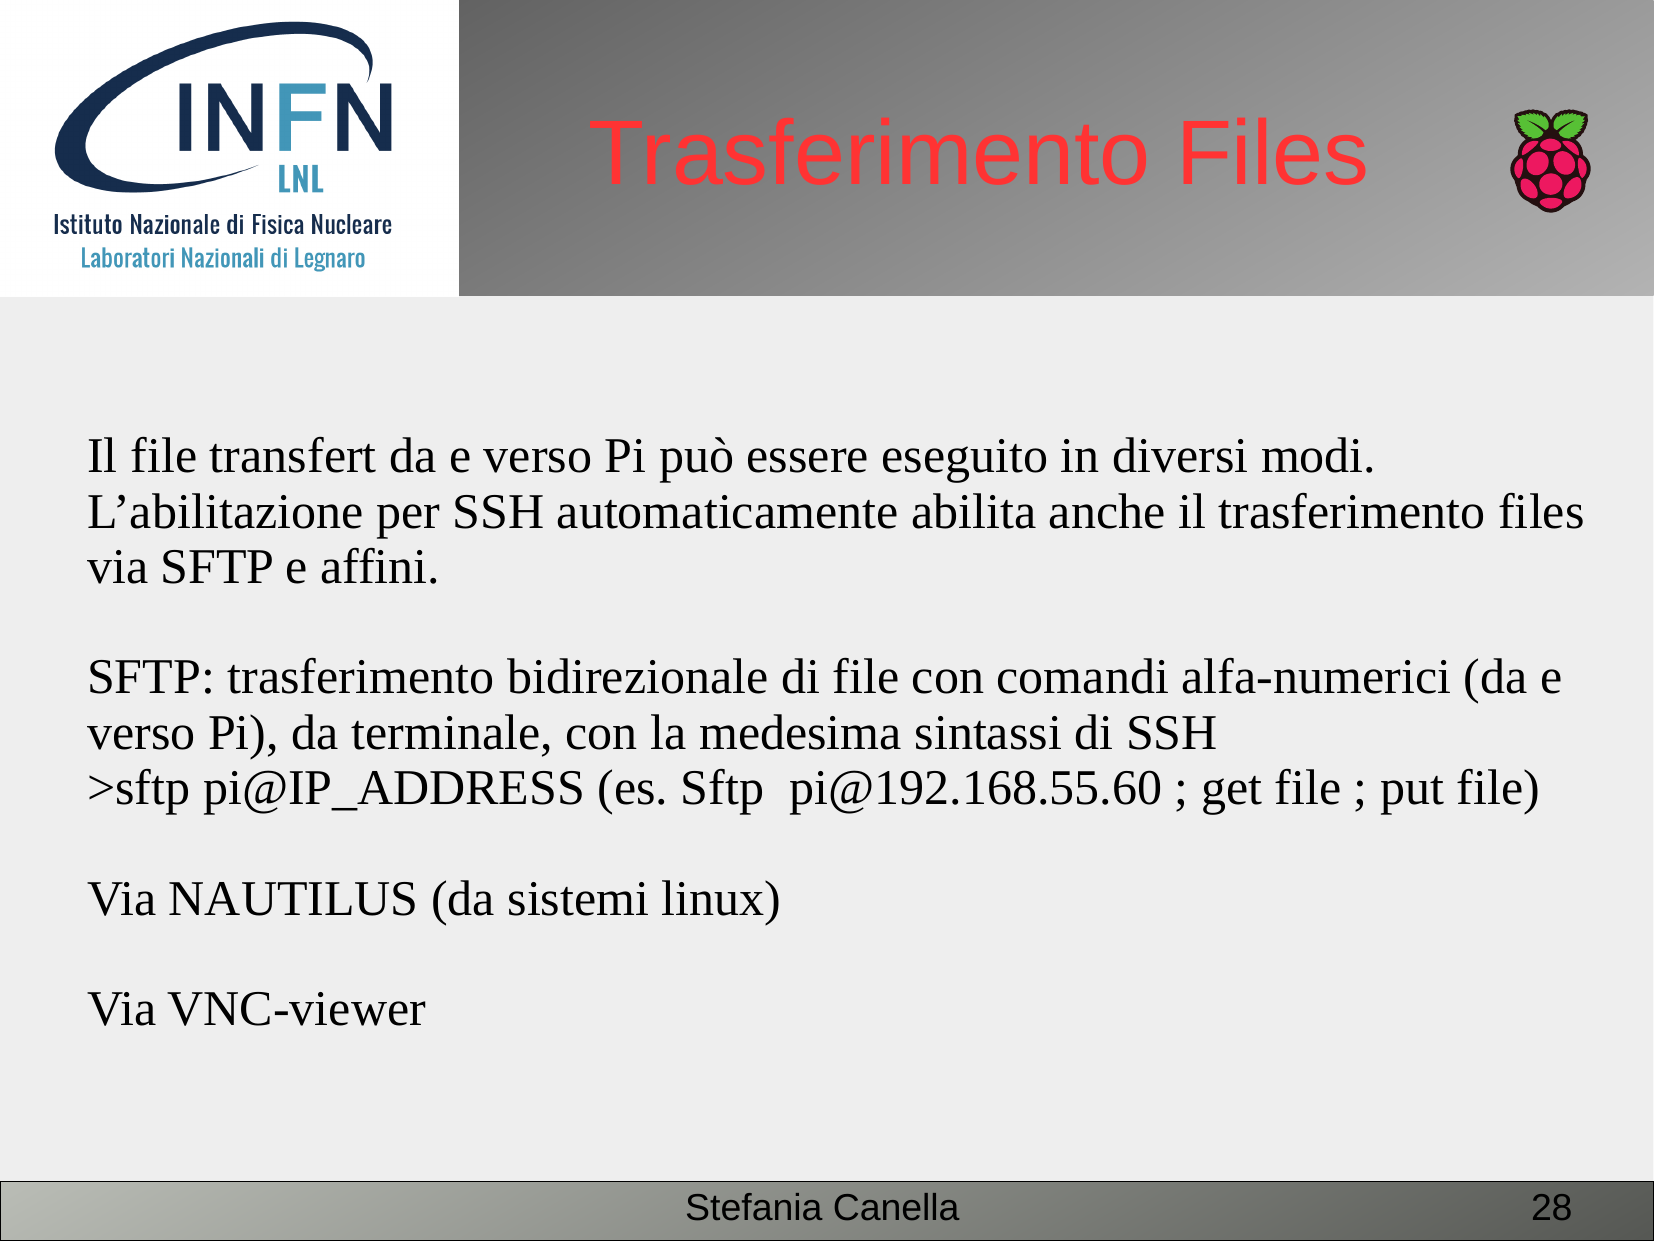

# Trasferimento Files
Il file transfert da e verso Pi può essere eseguito in diversi modi.
L’abilitazione per SSH automaticamente abilita anche il trasferimento files via SFTP e affini.
SFTP: trasferimento bidirezionale di file con comandi alfa-numerici (da e verso Pi), da terminale, con la medesima sintassi di SSH
>sftp pi@IP_ADDRESS (es. Sftp pi@192.168.55.60 ; get file ; put file)
Via NAUTILUS (da sistemi linux)
Via VNC-viewer
Stefania Canella